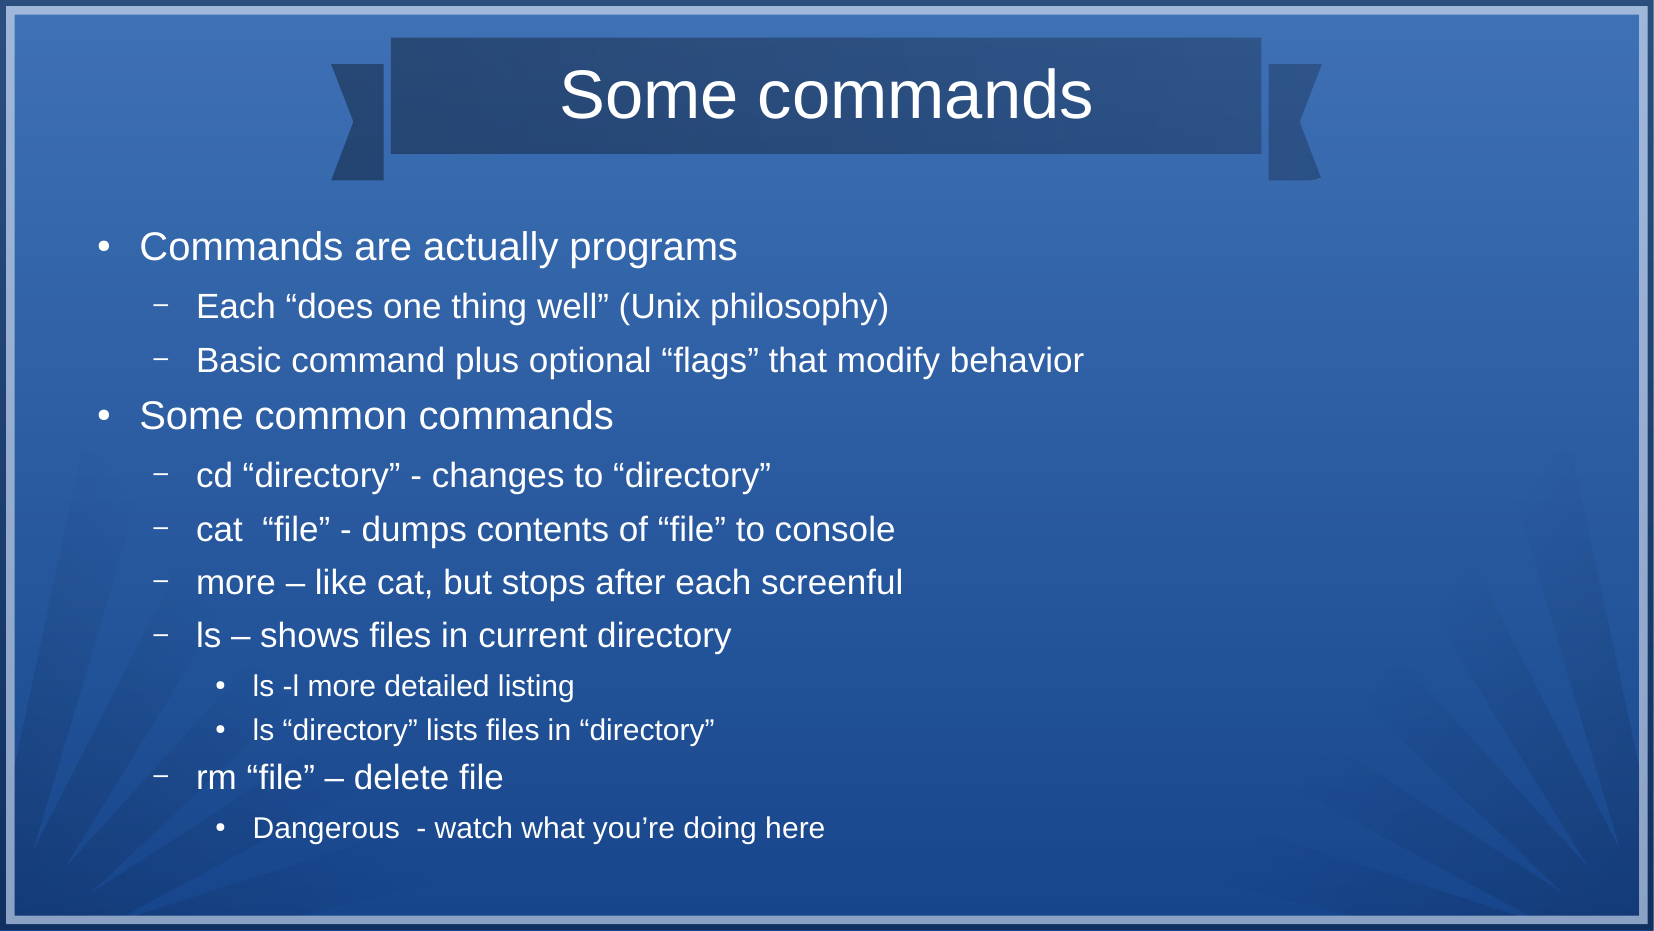

# Some commands
Commands are actually programs
Each “does one thing well” (Unix philosophy)
Basic command plus optional “flags” that modify behavior
Some common commands
cd “directory” - changes to “directory”
cat “file” - dumps contents of “file” to console
more – like cat, but stops after each screenful
ls – shows files in current directory
ls -l more detailed listing
ls “directory” lists files in “directory”
rm “file” – delete file
Dangerous - watch what you’re doing here